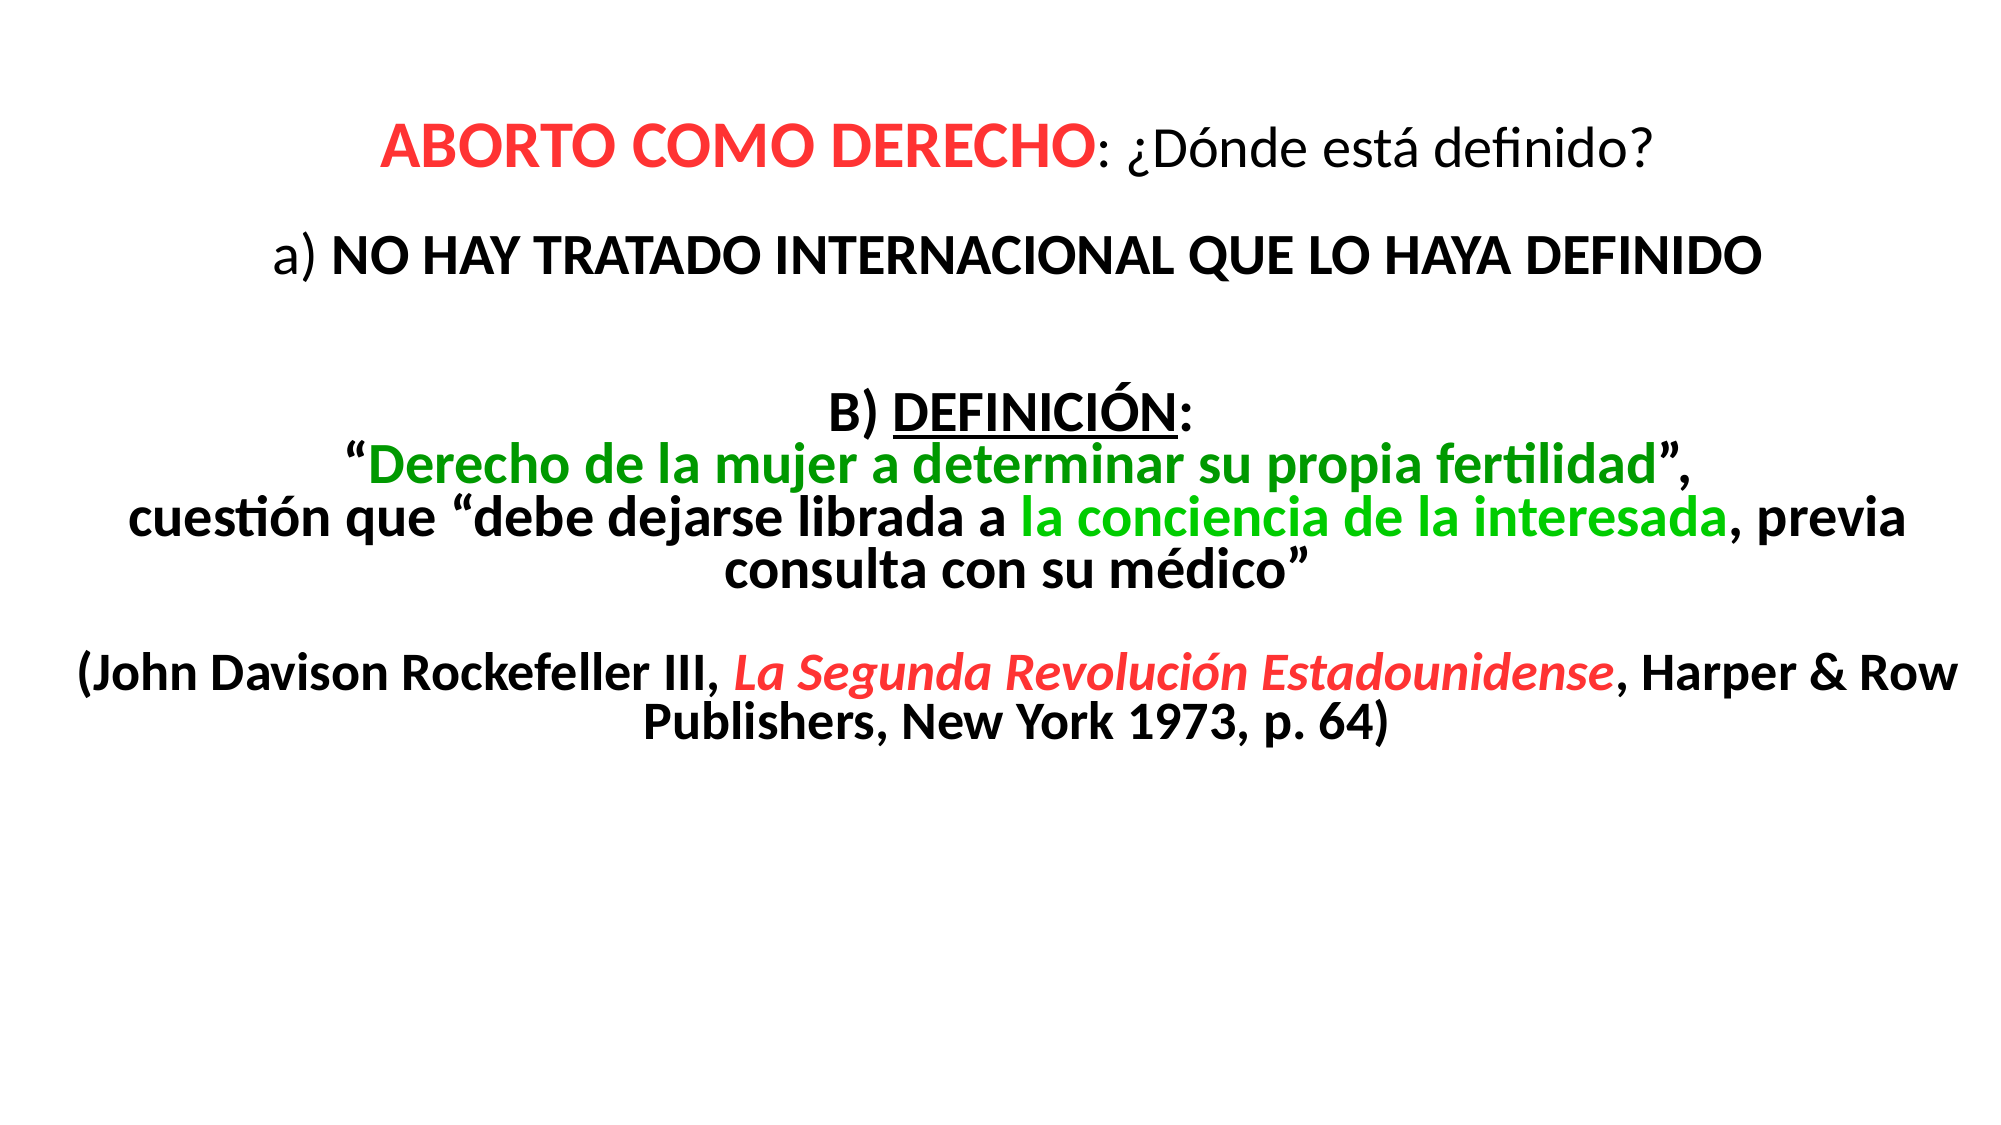

# ABORTO COMO DERECHO: ¿Dónde está definido? a) NO HAY TRATADO INTERNACIONAL QUE LO HAYA DEFINIDO B) DEFINICIÓN: “Derecho de la mujer a determinar su propia fertilidad”, cuestión que “debe dejarse librada a la conciencia de la interesada, previa consulta con su médico” (John Davison Rockefeller III, La Segunda Revolución Estadounidense, Harper & Row Publishers, New York 1973, p. 64)